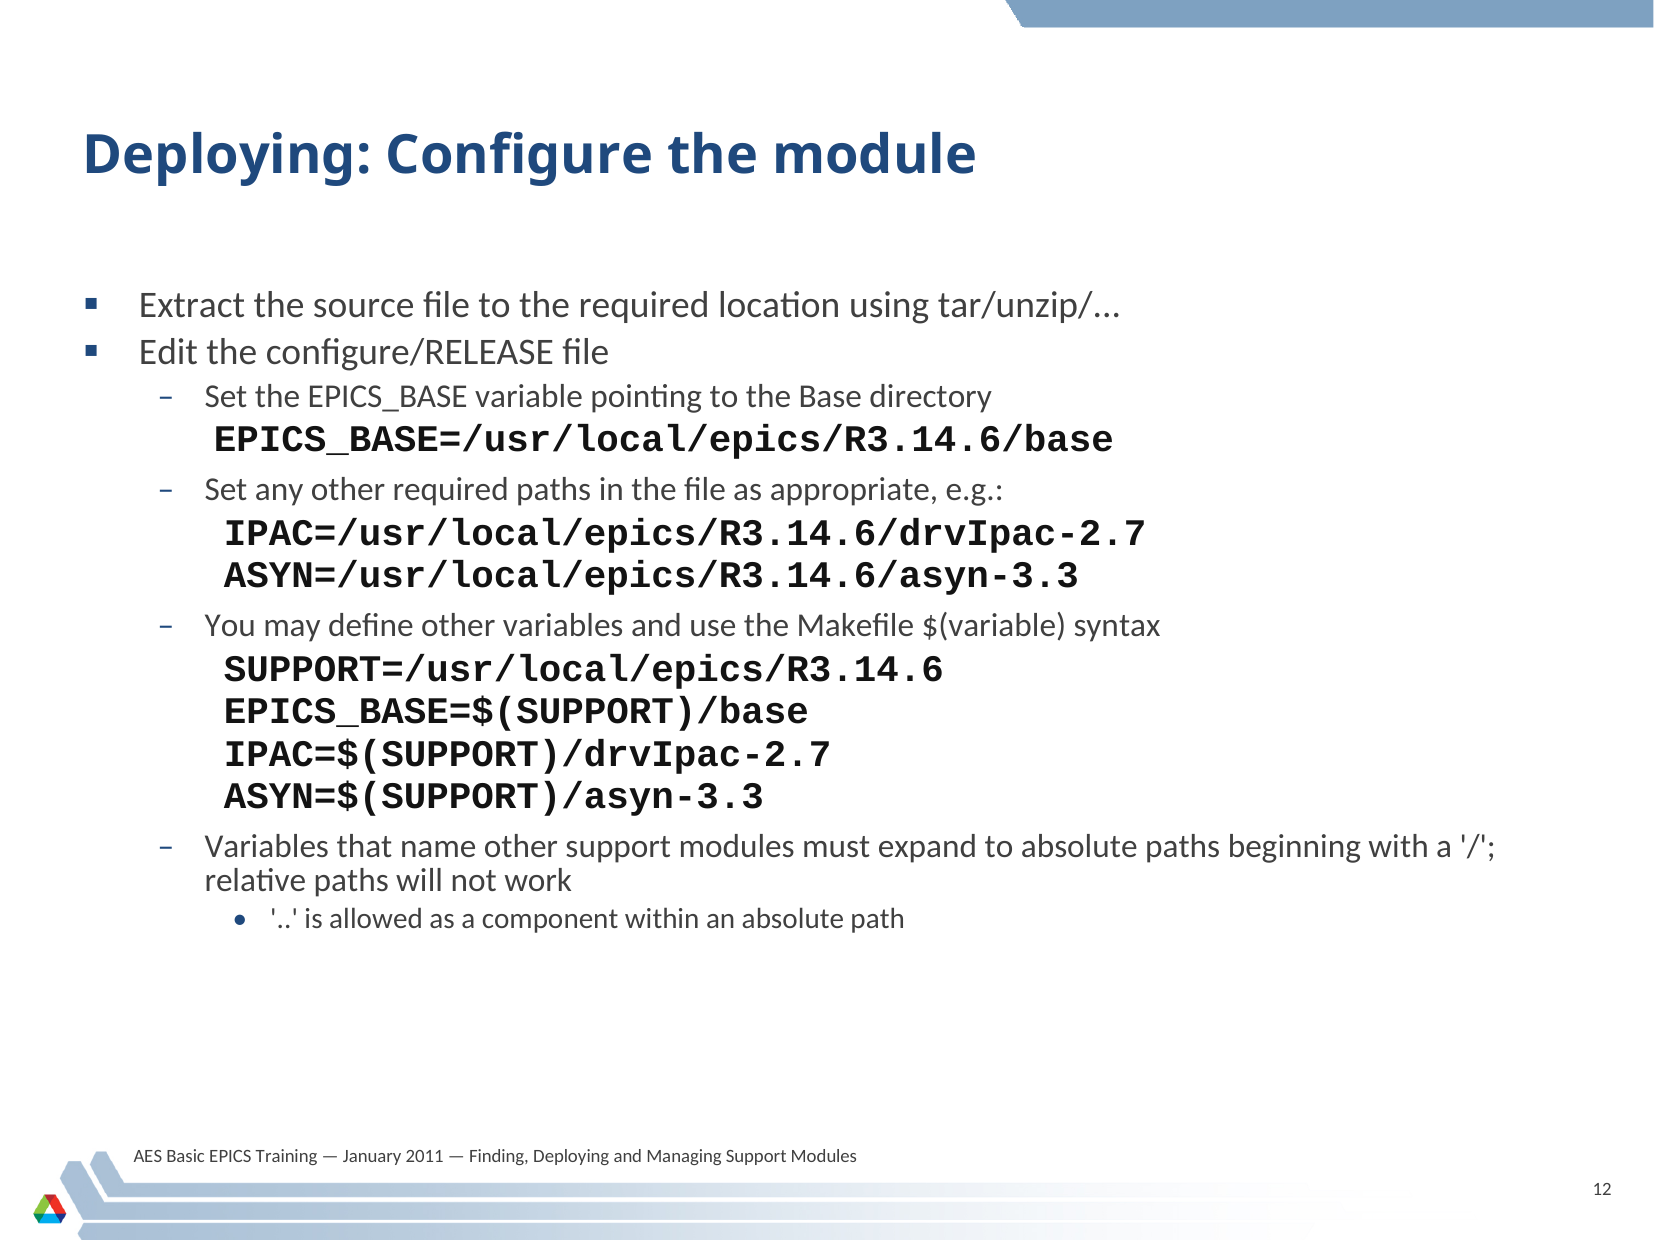

# Deploying: Configure the module
Extract the source file to the required location using tar/unzip/...
Edit the configure/RELEASE file
Set the EPICS_BASE variable pointing to the Base directory
EPICS_BASE=/usr/local/epics/R3.14.6/base
Set any other required paths in the file as appropriate, e.g.:
IPAC=/usr/local/epics/R3.14.6/drvIpac-2.7
ASYN=/usr/local/epics/R3.14.6/asyn-3.3
You may define other variables and use the Makefile $(variable) syntax
SUPPORT=/usr/local/epics/R3.14.6
EPICS_BASE=$(SUPPORT)/base
IPAC=$(SUPPORT)/drvIpac-2.7
ASYN=$(SUPPORT)/asyn-3.3
Variables that name other support modules must expand to absolute paths beginning with a '/'; relative paths will not work
'..' is allowed as a component within an absolute path
AES Basic EPICS Training — January 2011 — Finding, Deploying and Managing Support Modules
12